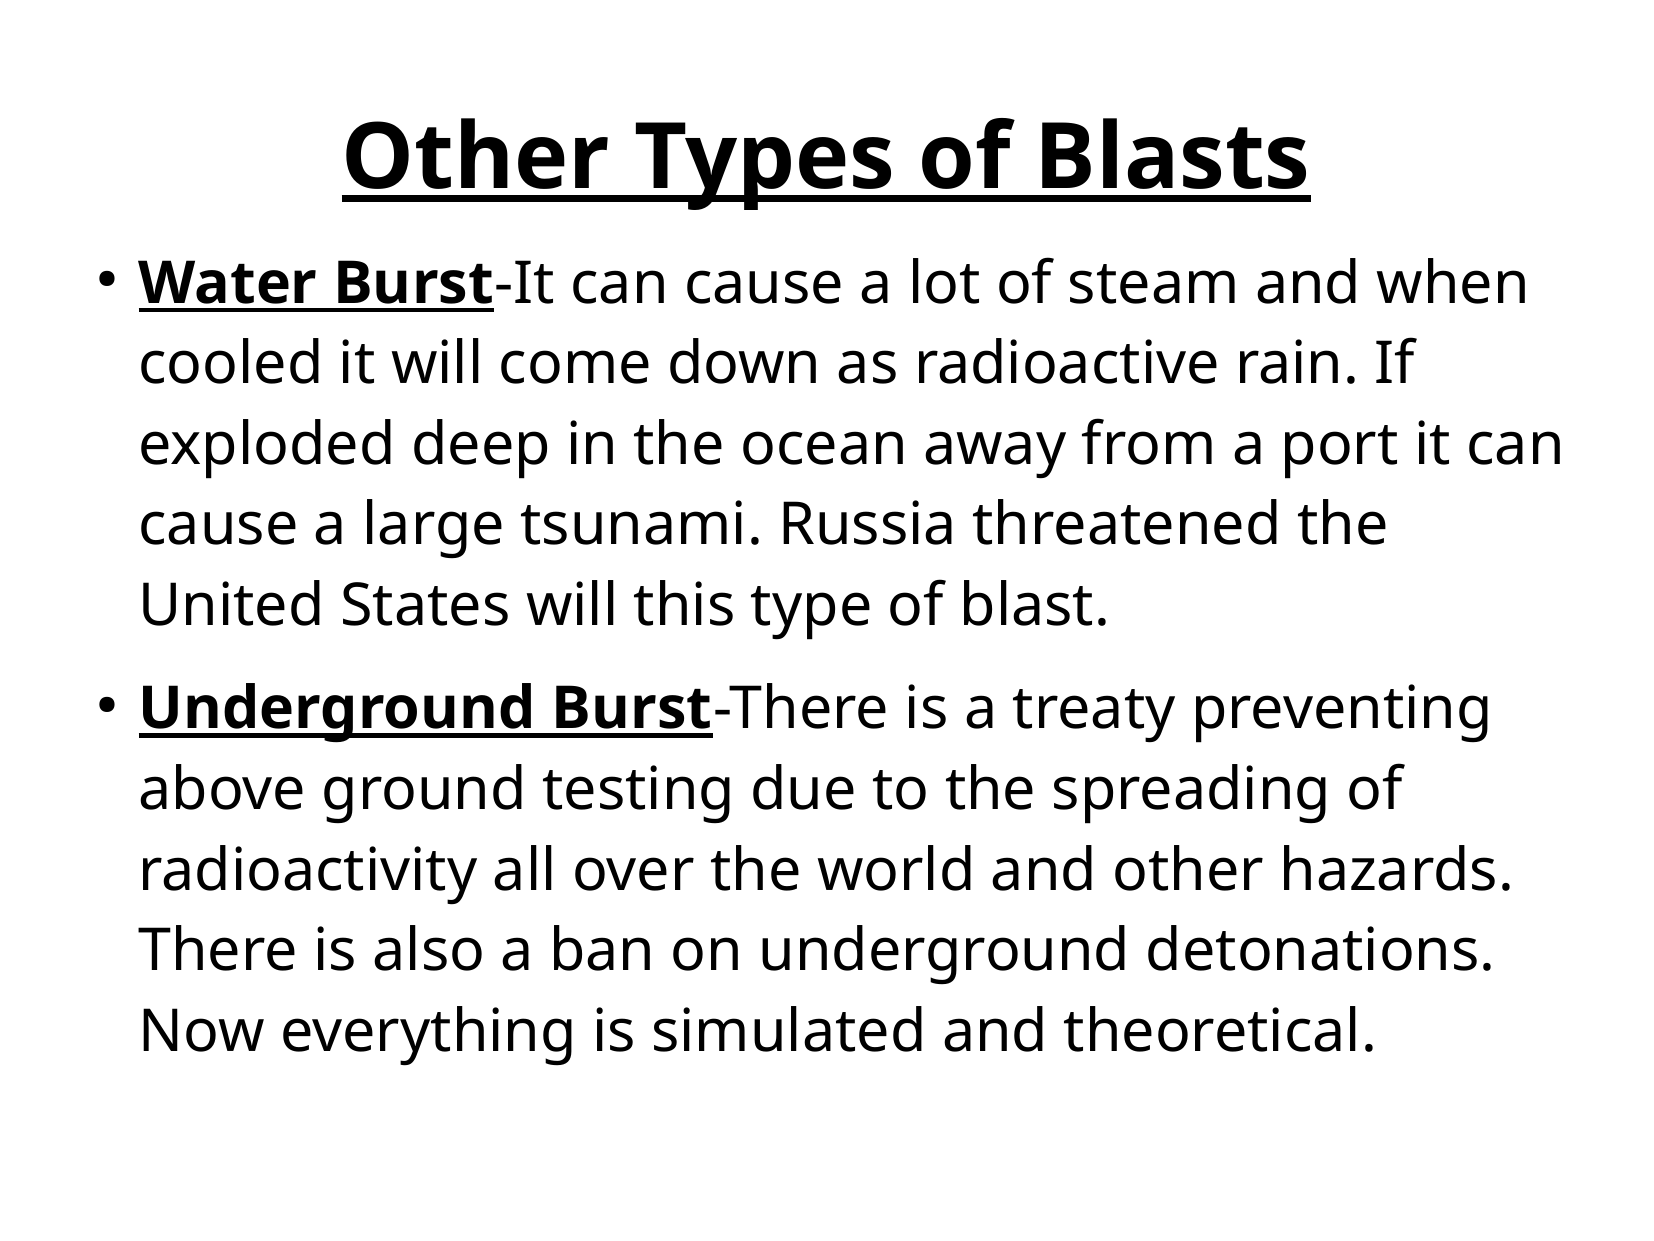

# Other Types of Blasts
Water Burst-It can cause a lot of steam and when cooled it will come down as radioactive rain. If exploded deep in the ocean away from a port it can cause a large tsunami. Russia threatened the United States will this type of blast.
Underground Burst-There is a treaty preventing above ground testing due to the spreading of radioactivity all over the world and other hazards. There is also a ban on underground detonations. Now everything is simulated and theoretical.